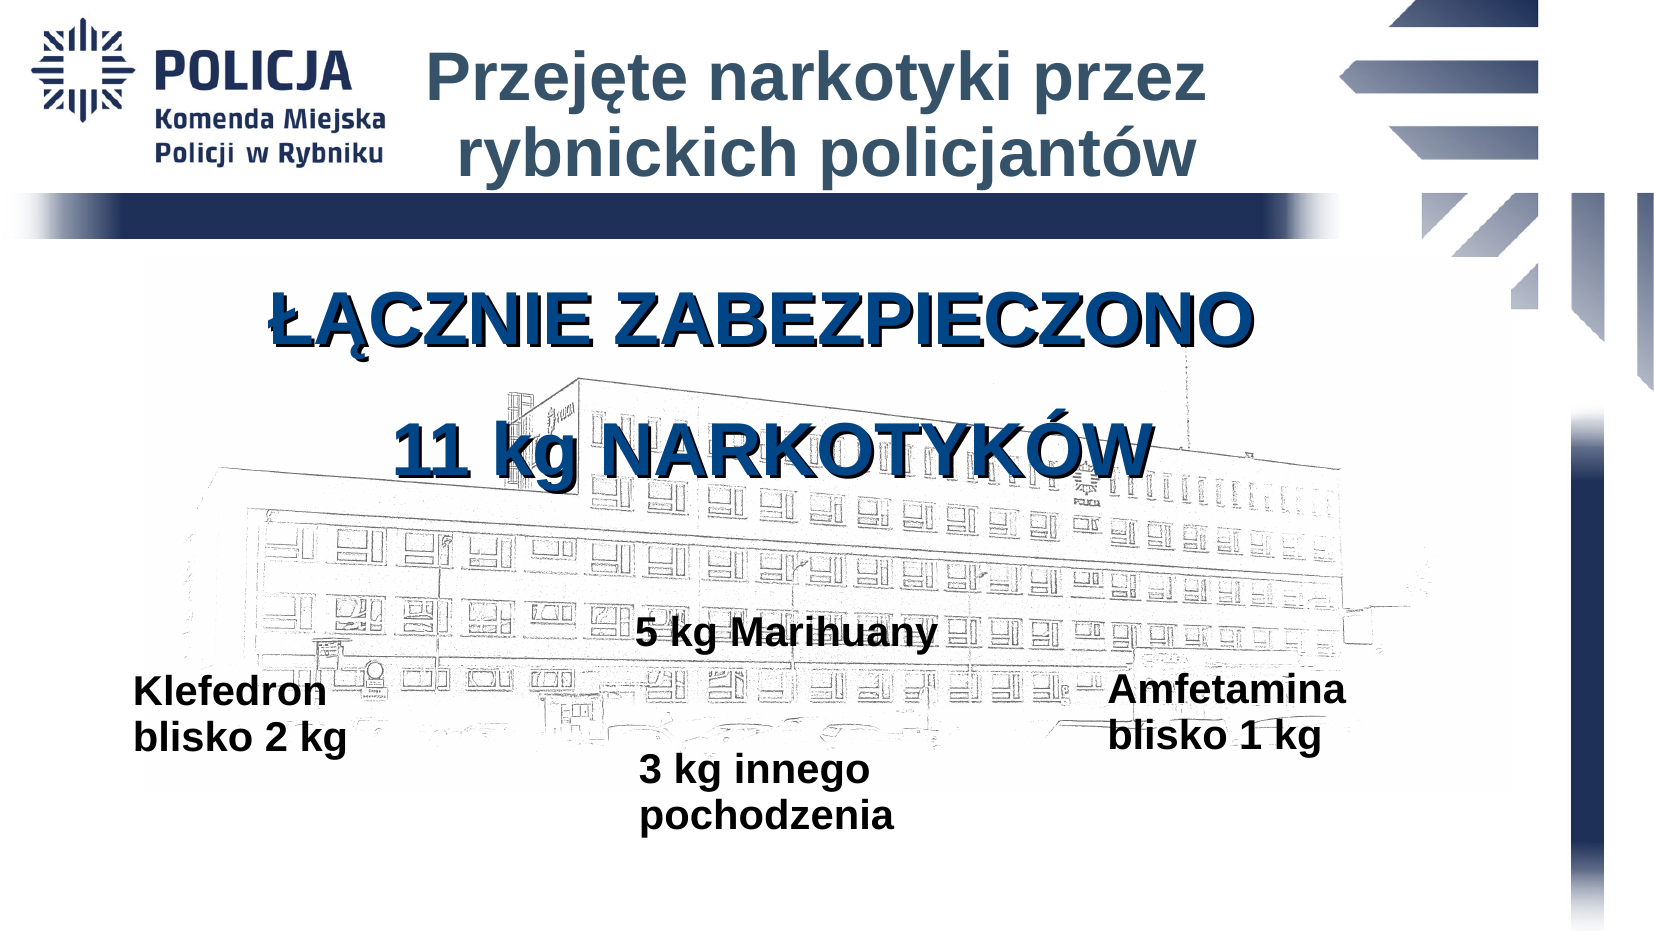

# Przejęte narkotyki przez rybnickich policjantów
ŁĄCZNIE ZABEZPIECZONO
 11 kg NARKOTYKÓW
5 kg Marihuany
Amfetamina
blisko 1 kg
Klefedron
blisko 2 kg
3 kg innego pochodzenia